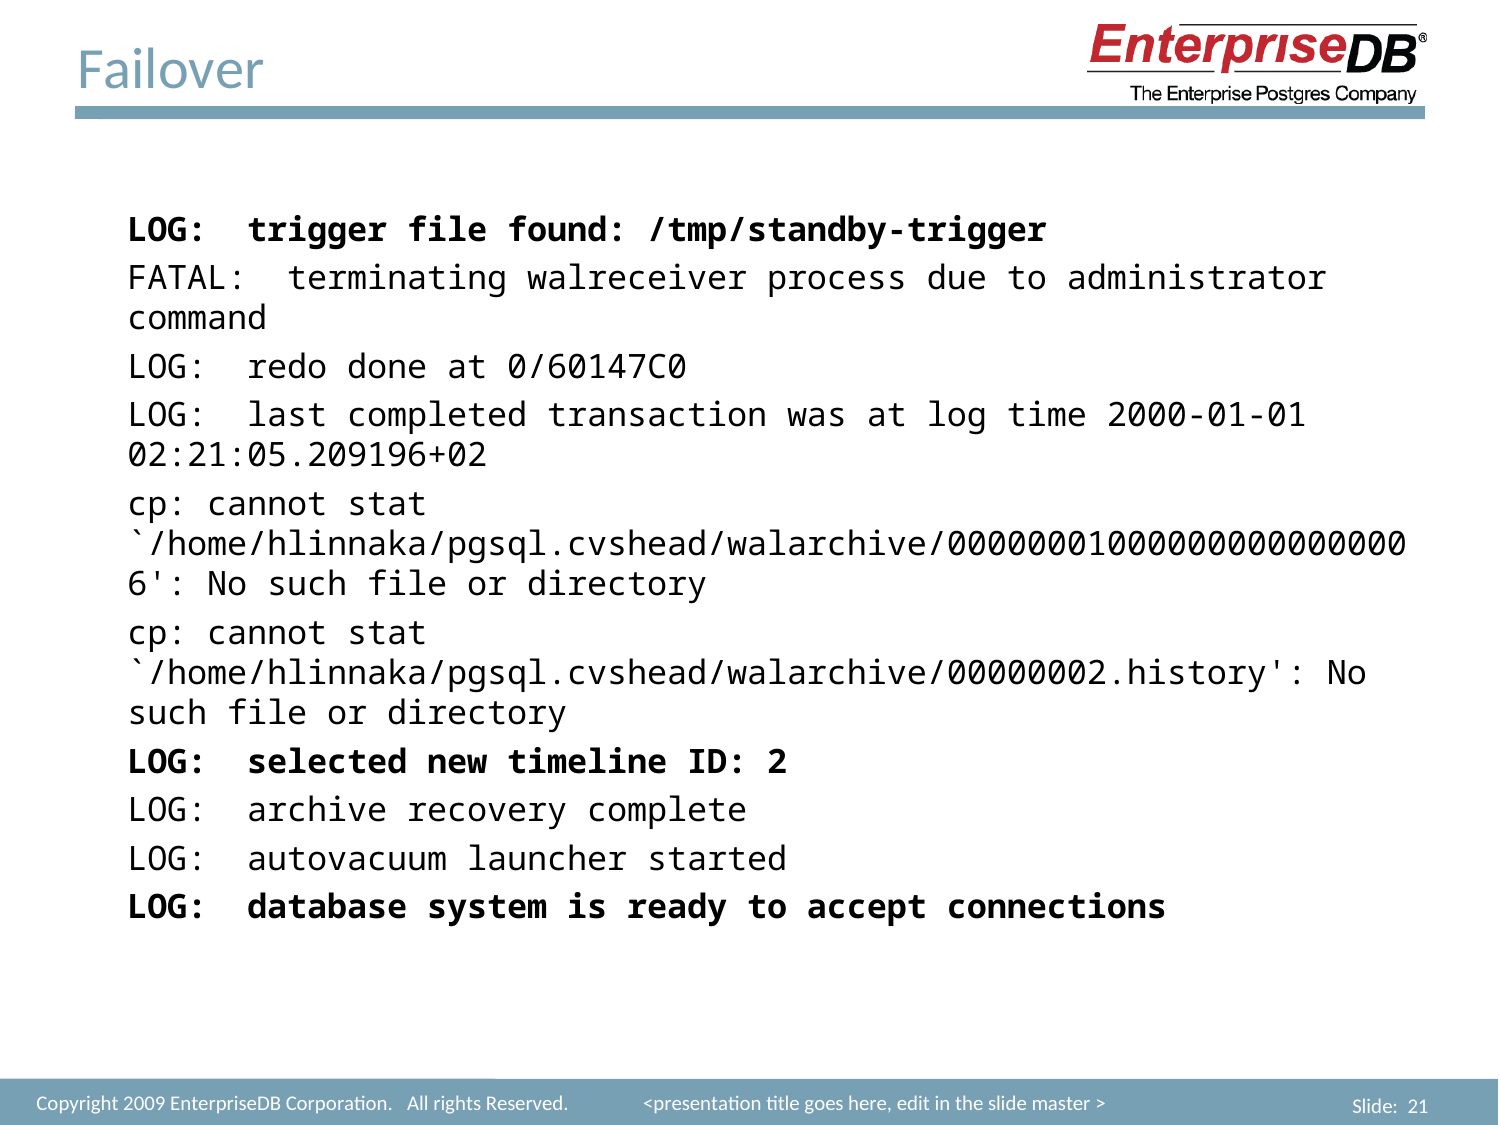

# Failover
LOG: trigger file found: /tmp/standby-trigger
FATAL: terminating walreceiver process due to administrator command
LOG: redo done at 0/60147C0
LOG: last completed transaction was at log time 2000-01-01 02:21:05.209196+02
cp: cannot stat `/home/hlinnaka/pgsql.cvshead/walarchive/000000010000000000000006': No such file or directory
cp: cannot stat `/home/hlinnaka/pgsql.cvshead/walarchive/00000002.history': No such file or directory
LOG: selected new timeline ID: 2
LOG: archive recovery complete
LOG: autovacuum launcher started
LOG: database system is ready to accept connections